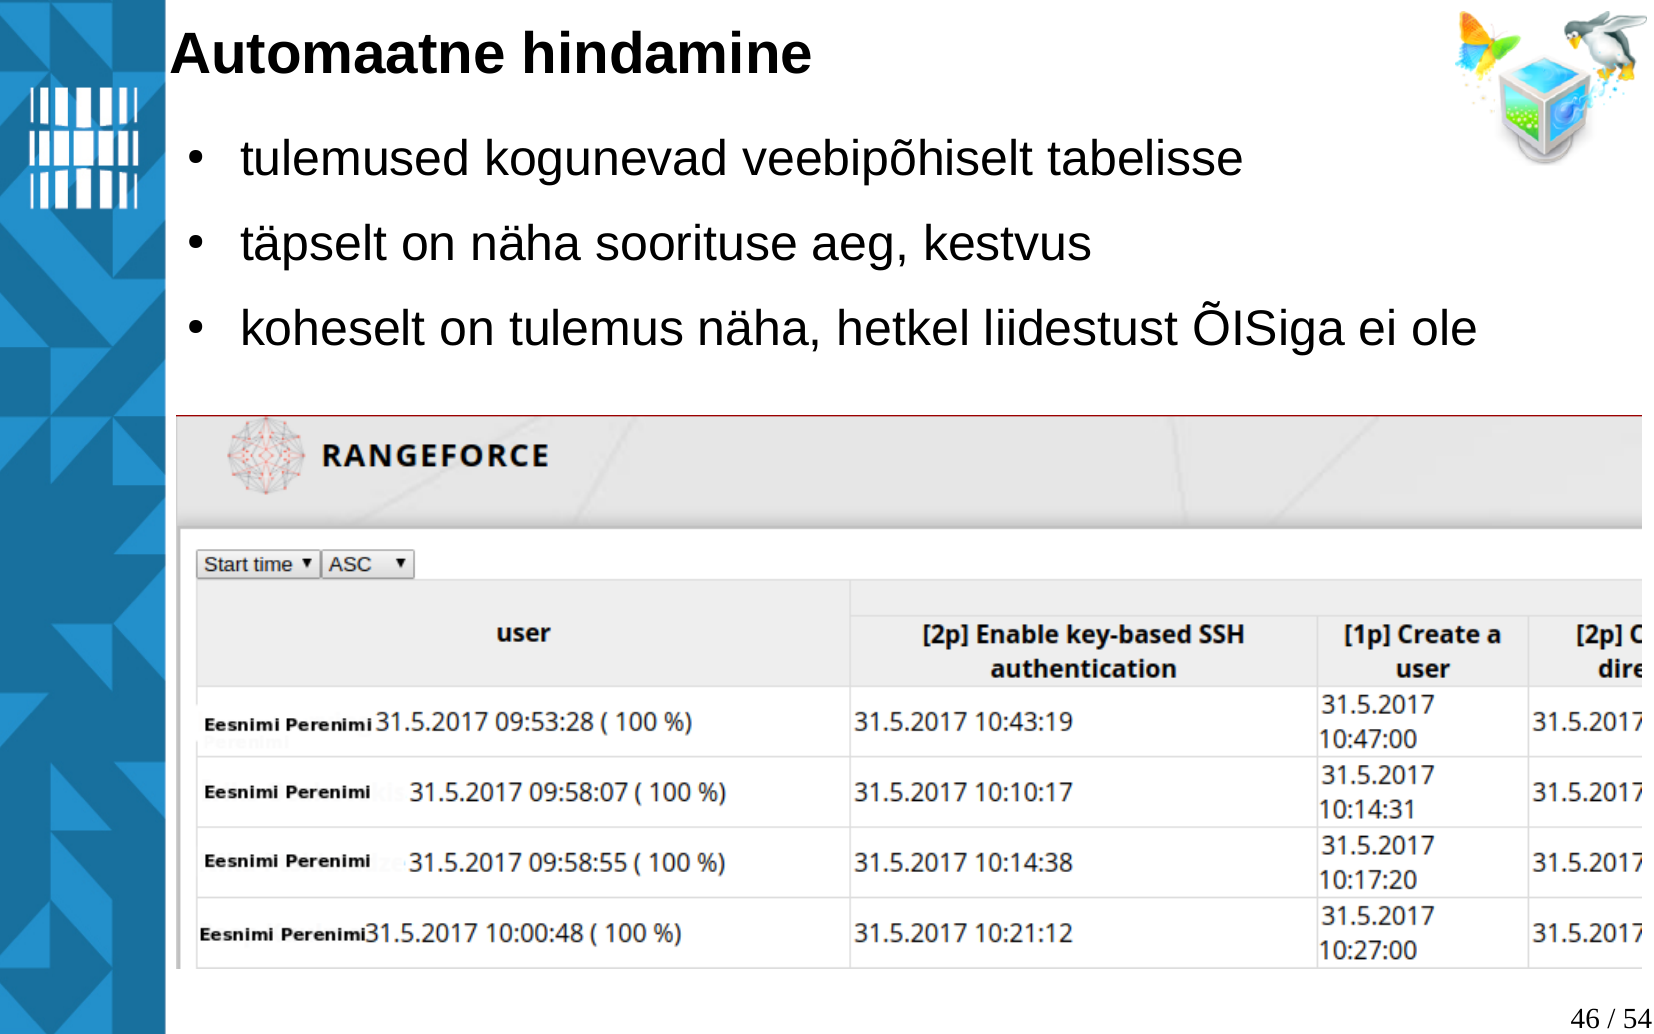

# Automaatne hindamine
tulemused kogunevad veebipõhiselt tabelisse
täpselt on näha soorituse aeg, kestvus
koheselt on tulemus näha, hetkel liidestust ÕISiga ei ole
46